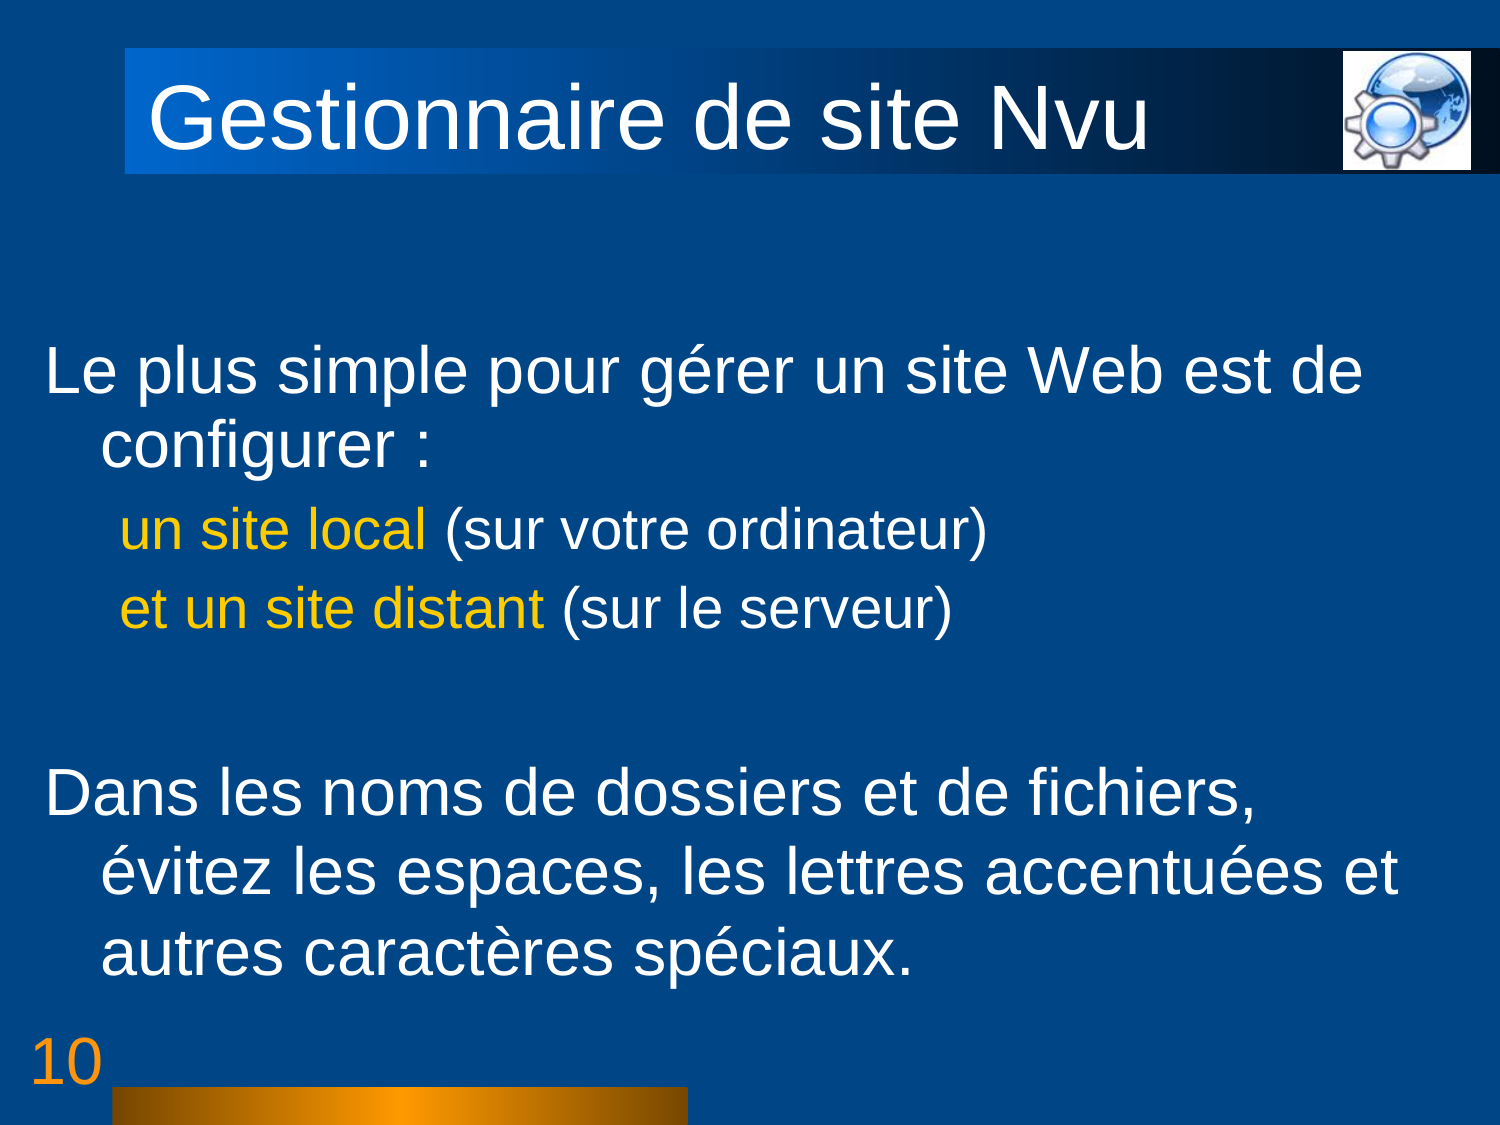

# Gestionnaire de site Nvu
Le plus simple pour gérer un site Web est de configurer :
un site local (sur votre ordinateur)
et un site distant (sur le serveur)
Dans les noms de dossiers et de fichiers, évitez les espaces, les lettres accentuées et autres caractères spéciaux.